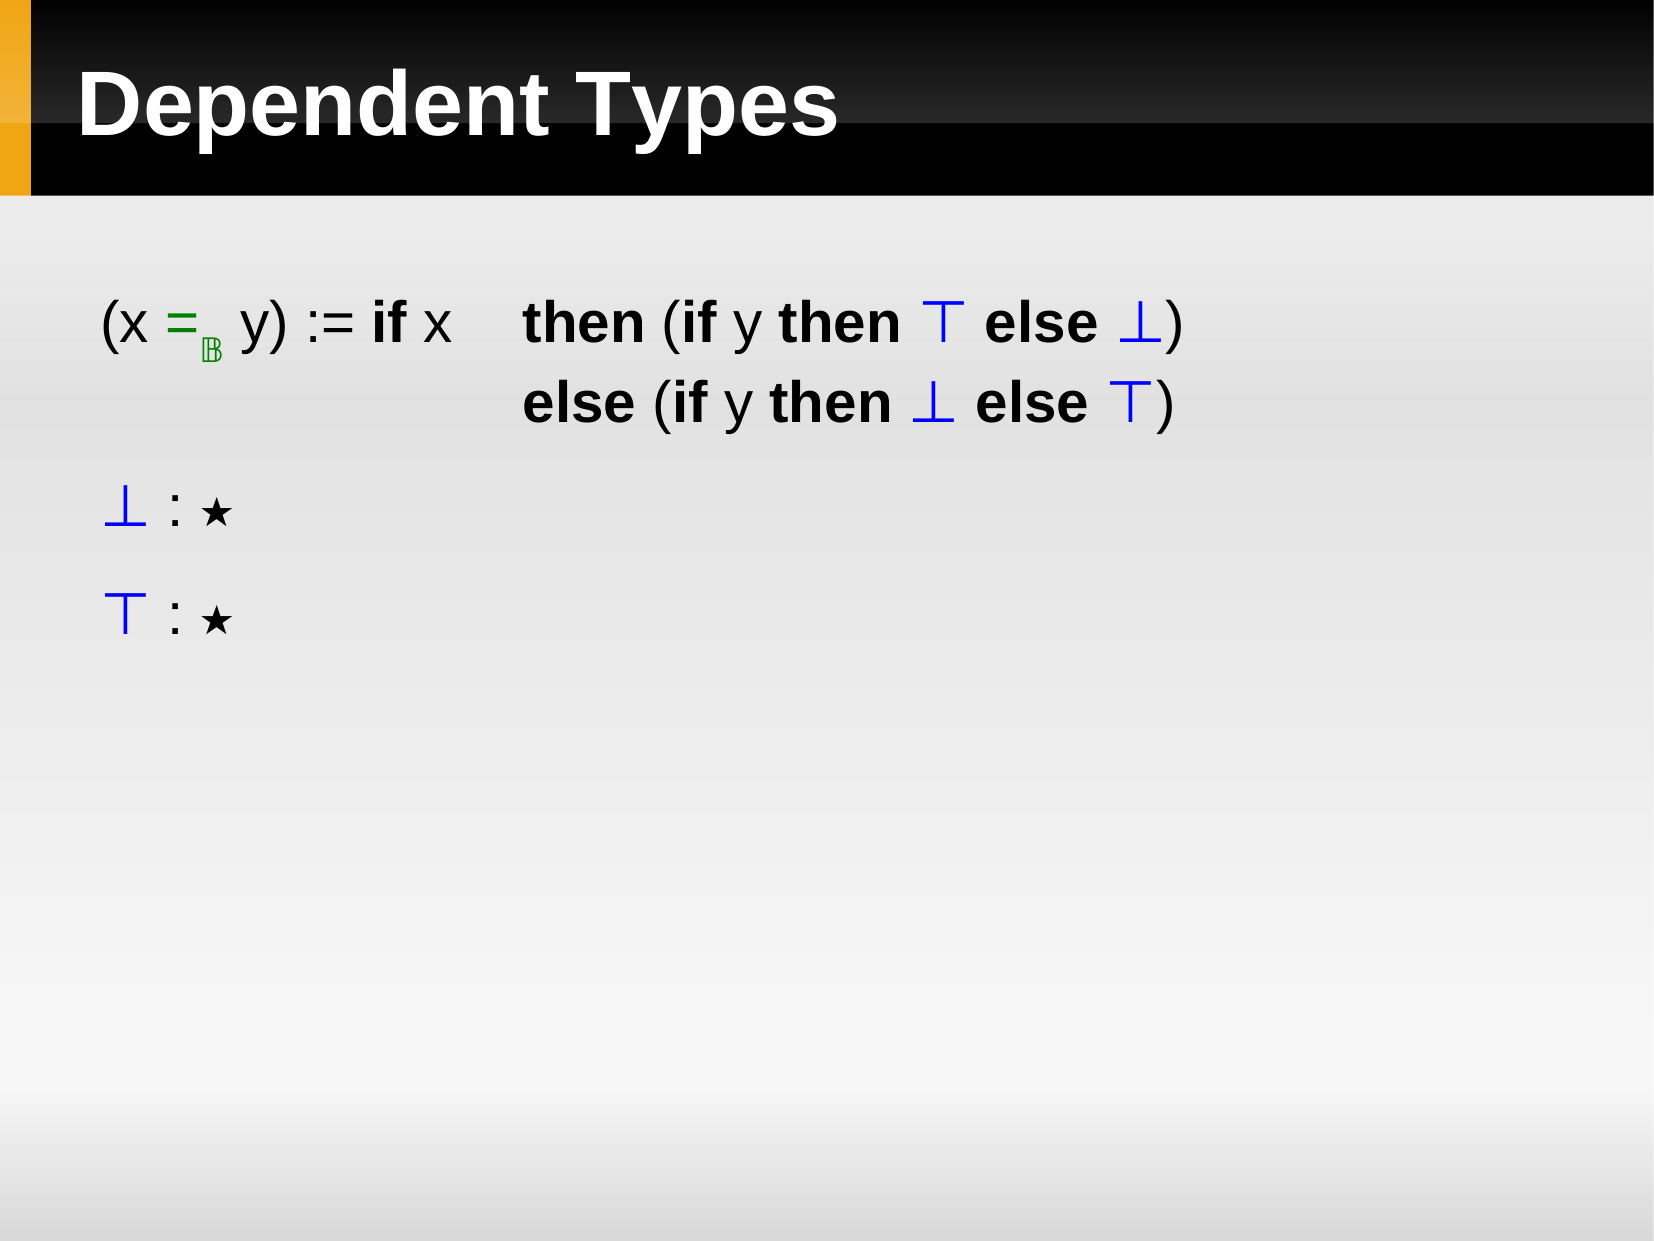

# Dependent Types
(x =𝔹 y) := if x	then (if y then ⊤ else ⊥)
					else (if y then ⊥ else ⊤)
⊥ : ★
⊤ : ★